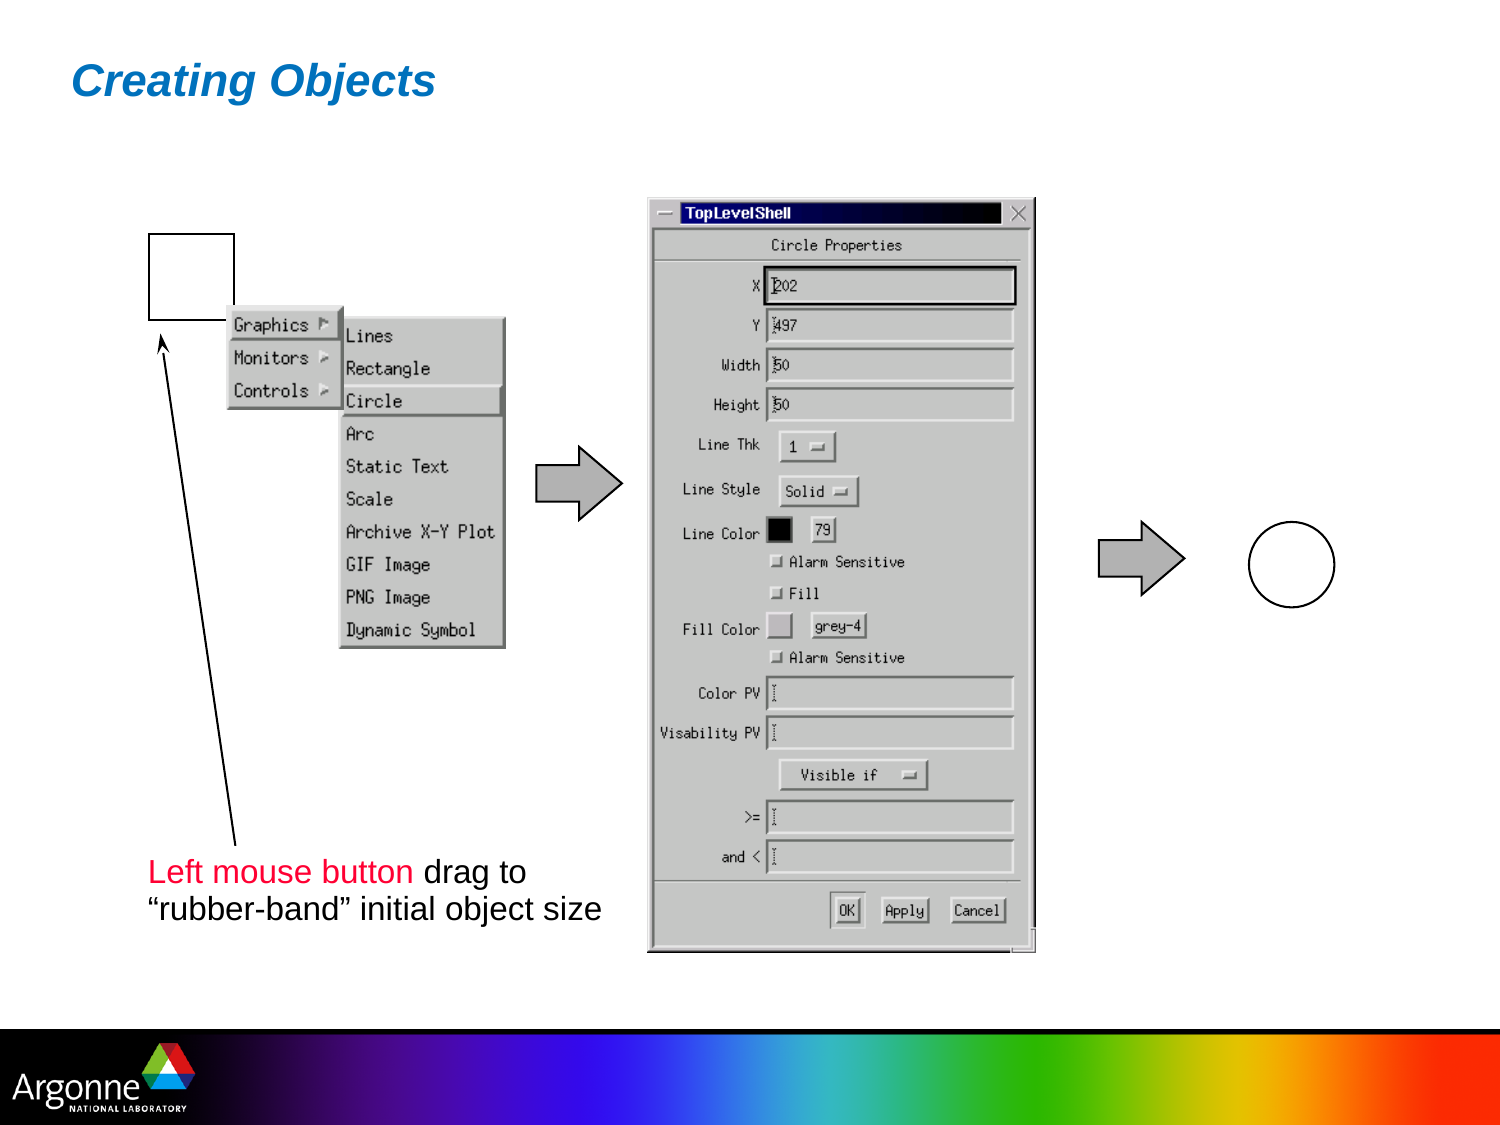

# Creating Objects
Left mouse button drag to
“rubber-band” initial object size